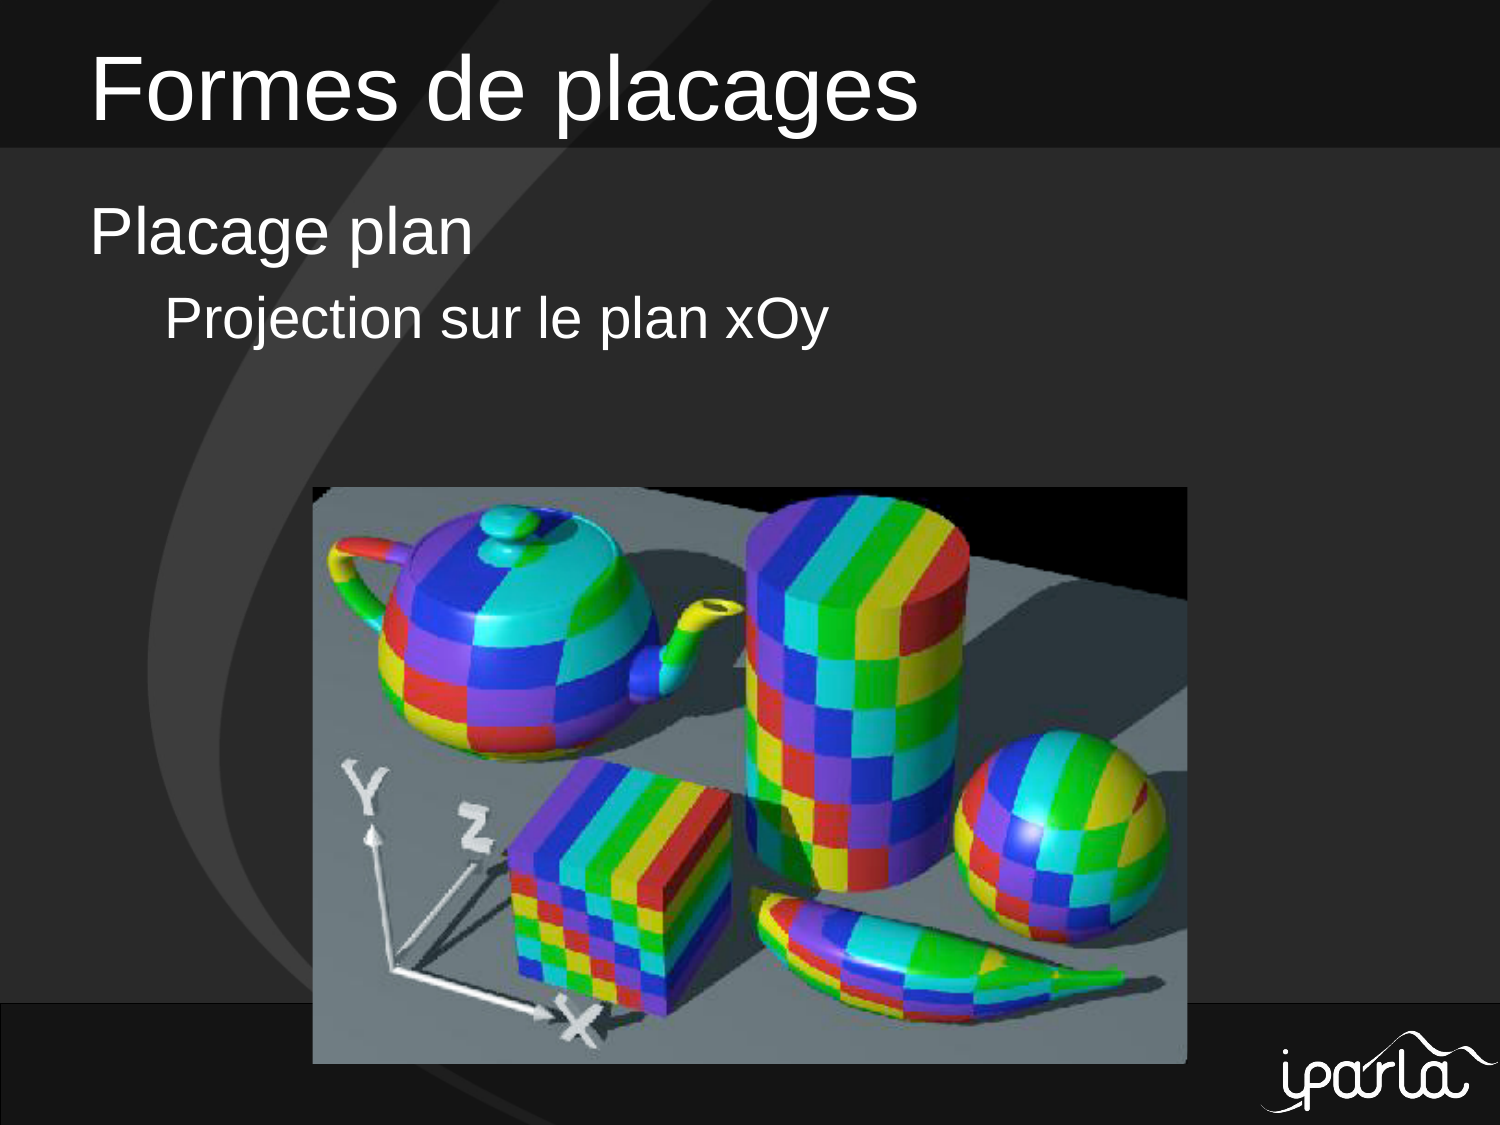

# Formes de placages
Placage plan
Projection sur le plan xOy